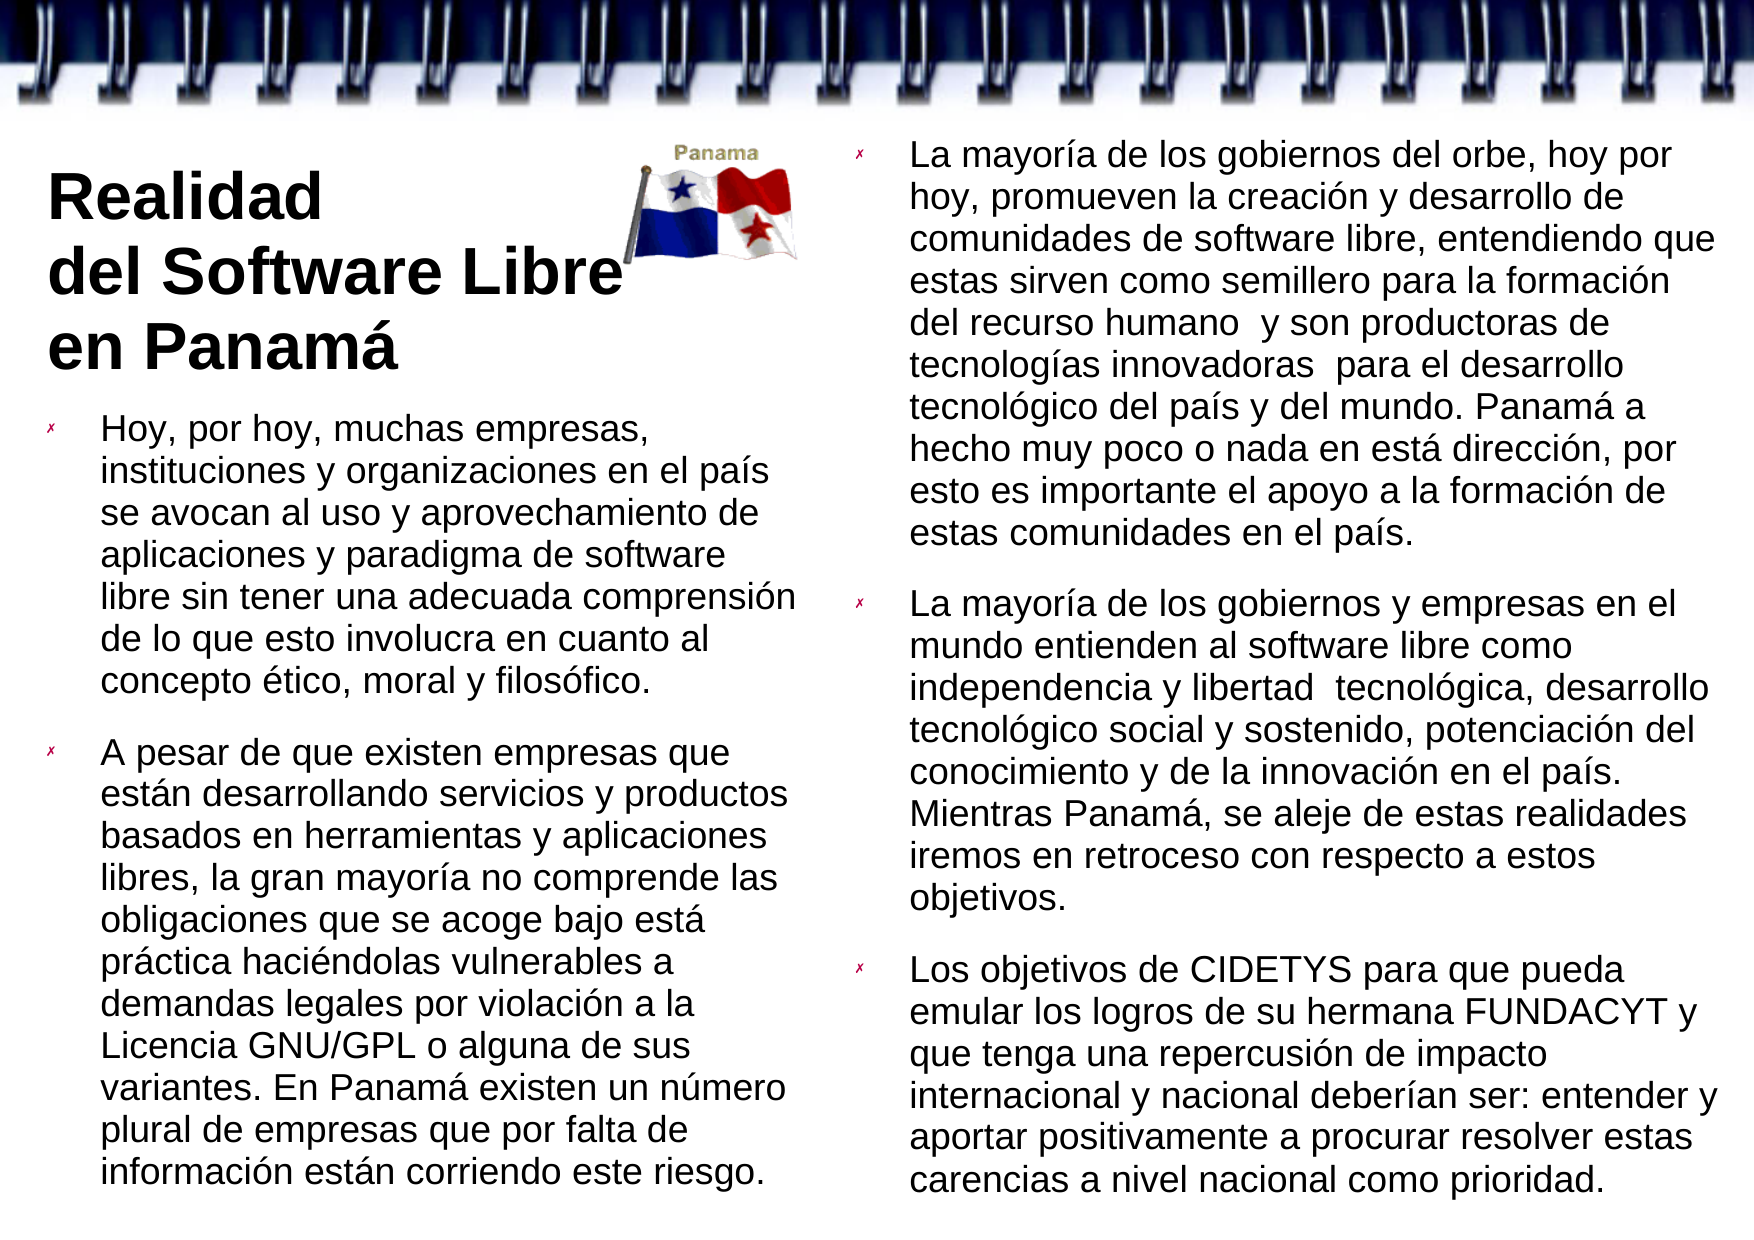

La mayoría de los gobiernos del orbe, hoy por hoy, promueven la creación y desarrollo de comunidades de software libre, entendiendo que estas sirven como semillero para la formación del recurso humano y son productoras de tecnologías innovadoras para el desarrollo tecnológico del país y del mundo. Panamá a hecho muy poco o nada en está dirección, por esto es importante el apoyo a la formación de estas comunidades en el país.
La mayoría de los gobiernos y empresas en el mundo entienden al software libre como independencia y libertad tecnológica, desarrollo tecnológico social y sostenido, potenciación del conocimiento y de la innovación en el país. Mientras Panamá, se aleje de estas realidades iremos en retroceso con respecto a estos objetivos.
Los objetivos de CIDETYS para que pueda emular los logros de su hermana FUNDACYT y que tenga una repercusión de impacto internacional y nacional deberían ser: entender y aportar positivamente a procurar resolver estas carencias a nivel nacional como prioridad.
# Realidad del Software Libre en Panamá
Hoy, por hoy, muchas empresas, instituciones y organizaciones en el país se avocan al uso y aprovechamiento de aplicaciones y paradigma de software libre sin tener una adecuada comprensión de lo que esto involucra en cuanto al concepto ético, moral y filosófico.
A pesar de que existen empresas que están desarrollando servicios y productos basados en herramientas y aplicaciones libres, la gran mayoría no comprende las obligaciones que se acoge bajo está práctica haciéndolas vulnerables a demandas legales por violación a la Licencia GNU/GPL o alguna de sus variantes. En Panamá existen un número plural de empresas que por falta de información están corriendo este riesgo.